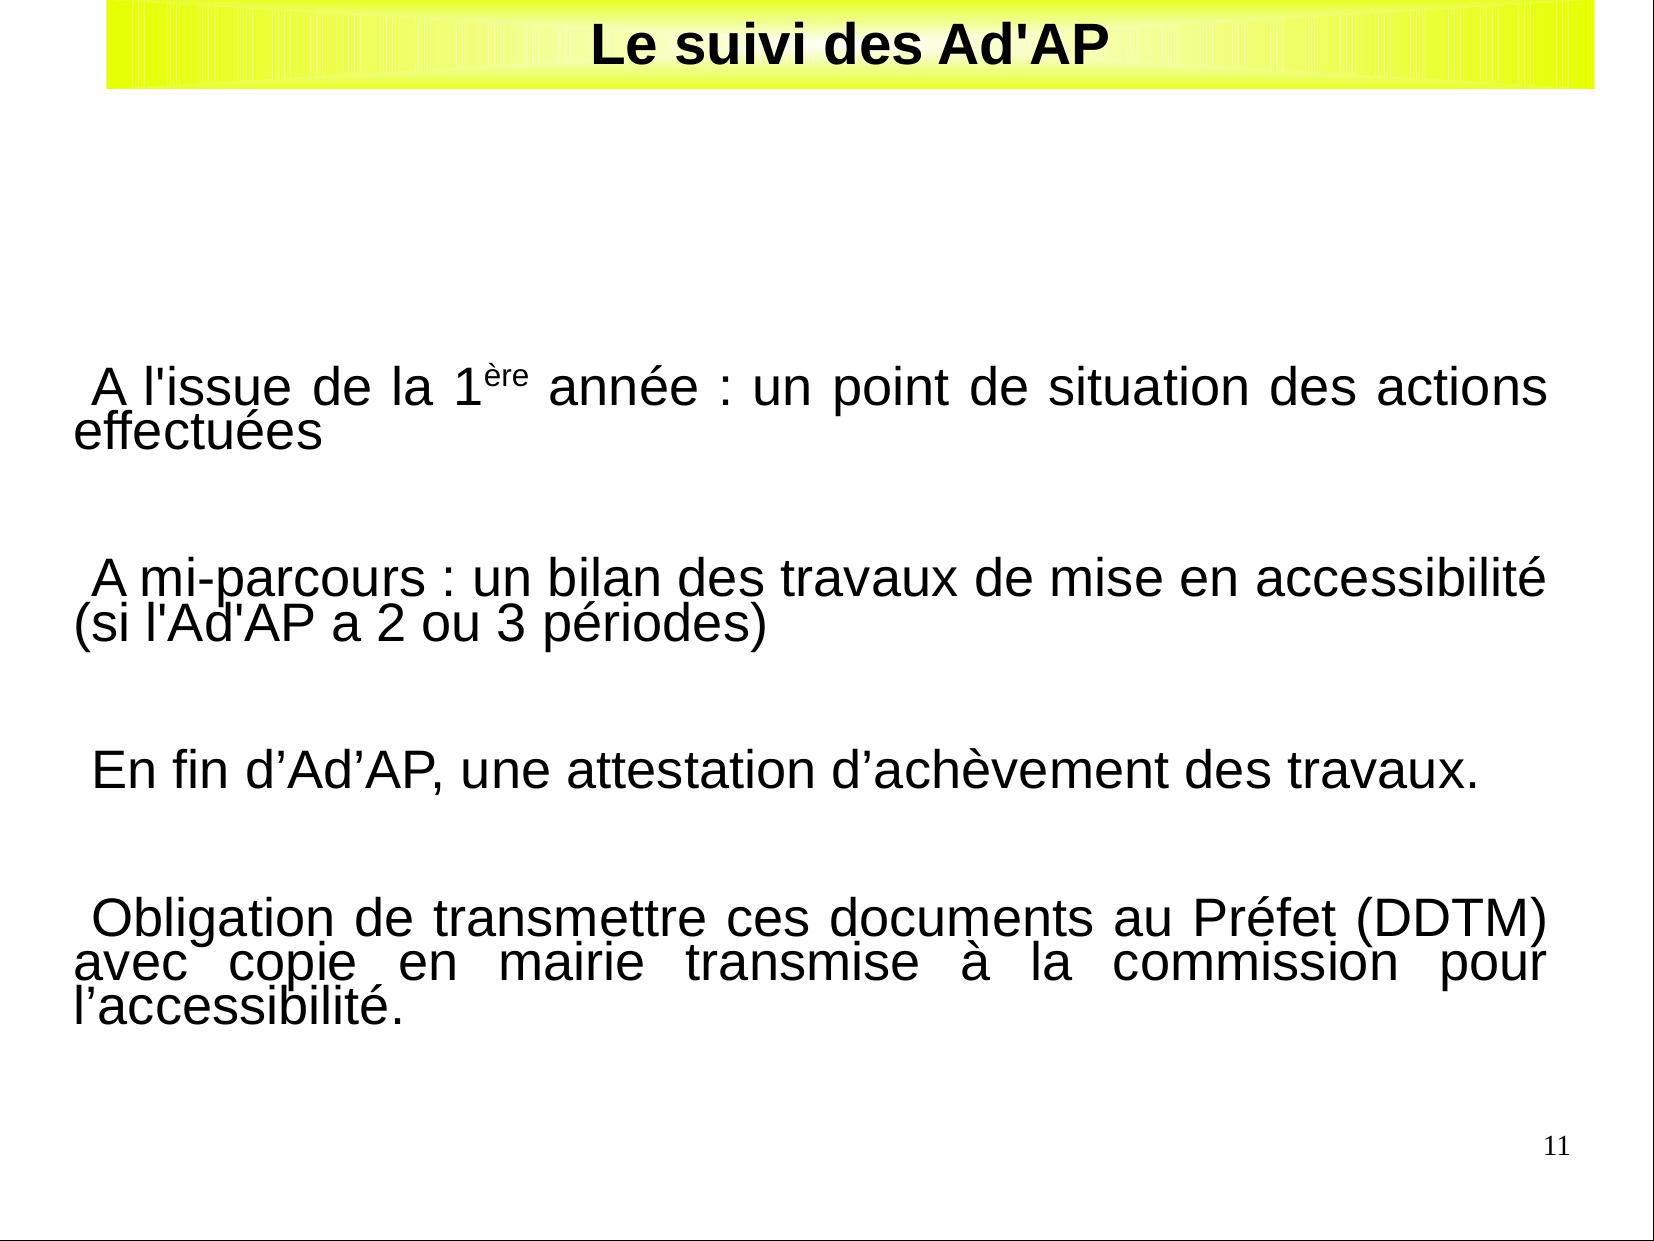

# Le suivi des Ad'AP
A l'issue de la 1ère année : un point de situation des actions effectuées
A mi-parcours : un bilan des travaux de mise en accessibilité (si l'Ad'AP a 2 ou 3 périodes)
En fin d’Ad’AP, une attestation d’achèvement des travaux.
Obligation de transmettre ces documents au Préfet (DDTM) avec copie en mairie transmise à la commission pour l’accessibilité.
11